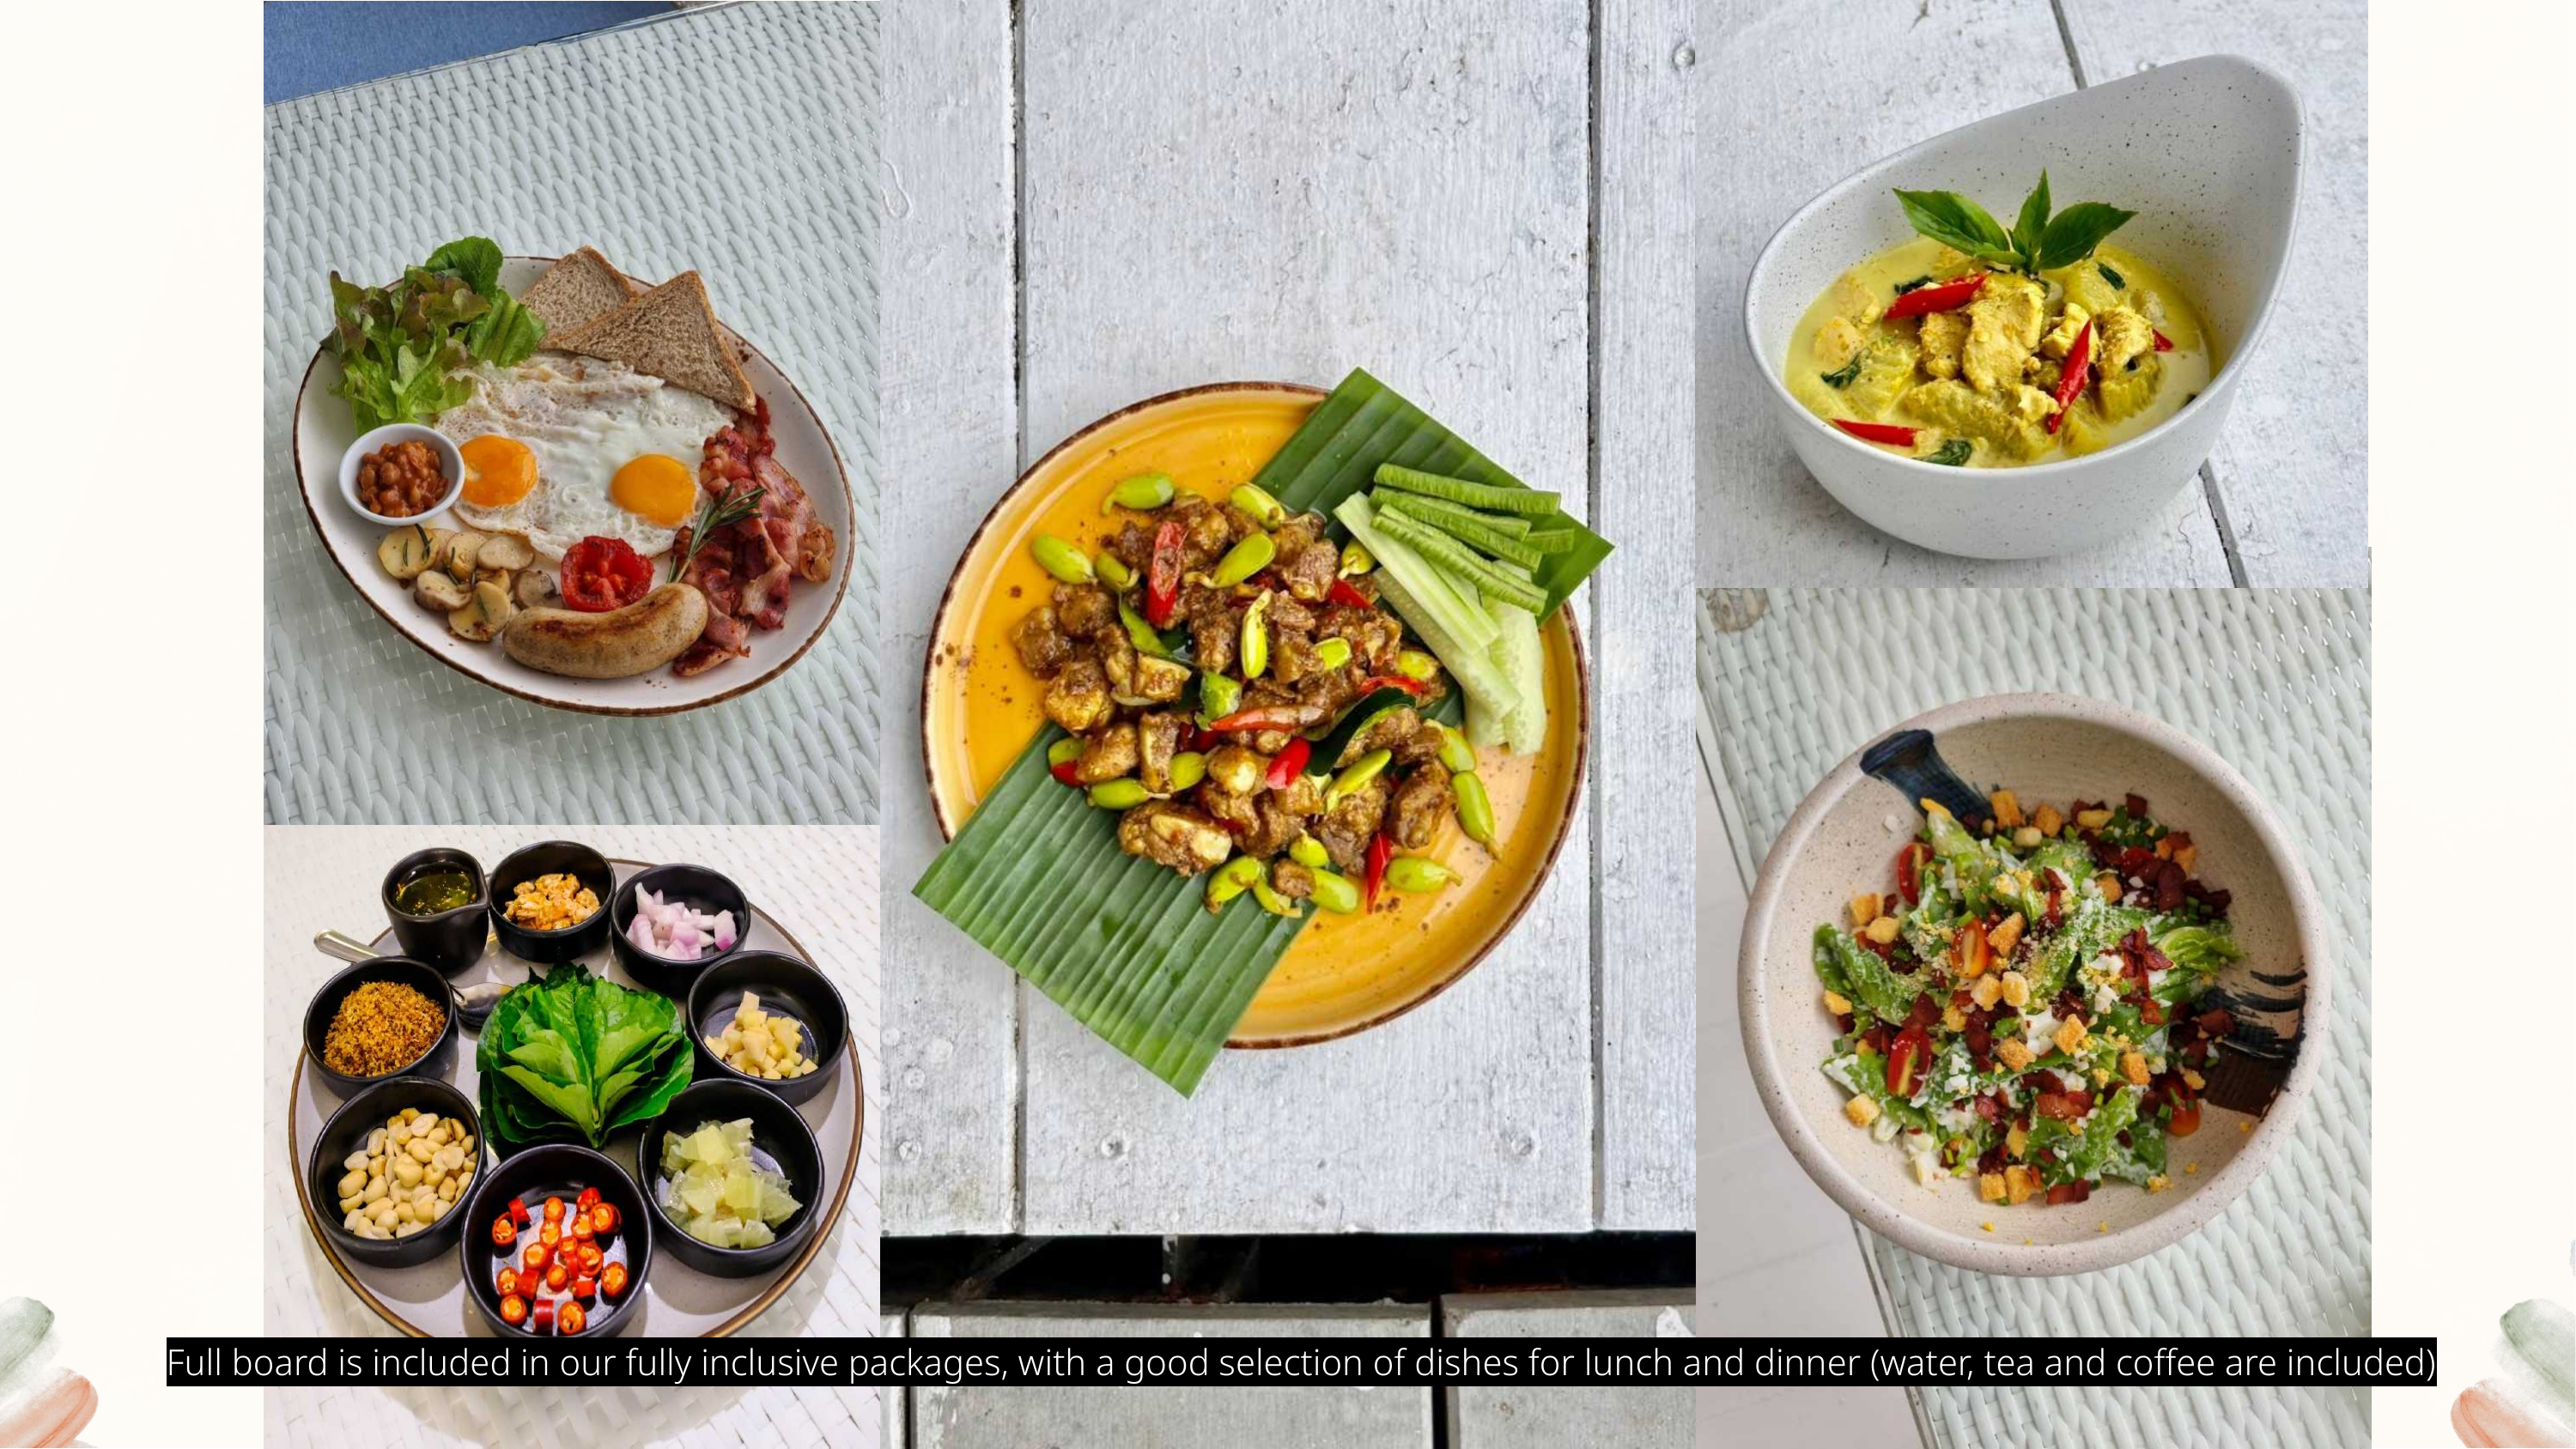

Full board is included in our fully inclusive packages, with a good selection of dishes for lunch and dinner (water, tea and coffee are included)